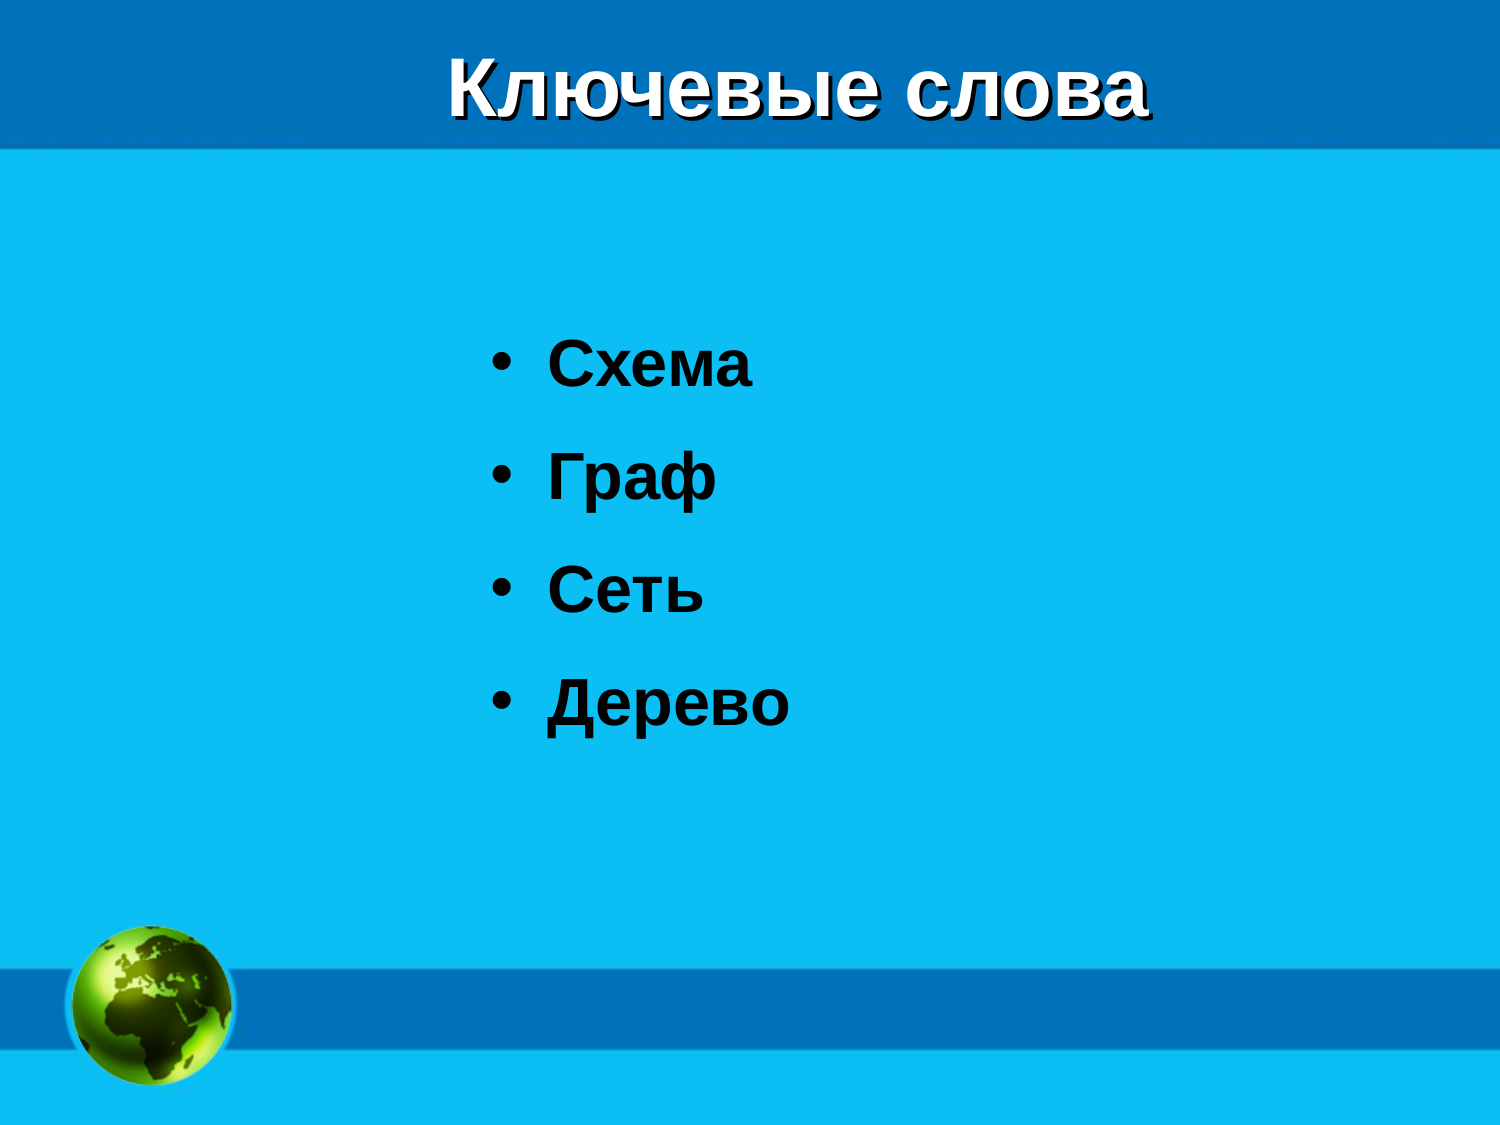

# Ключевые слова
Схема
Граф
Сеть
Дерево